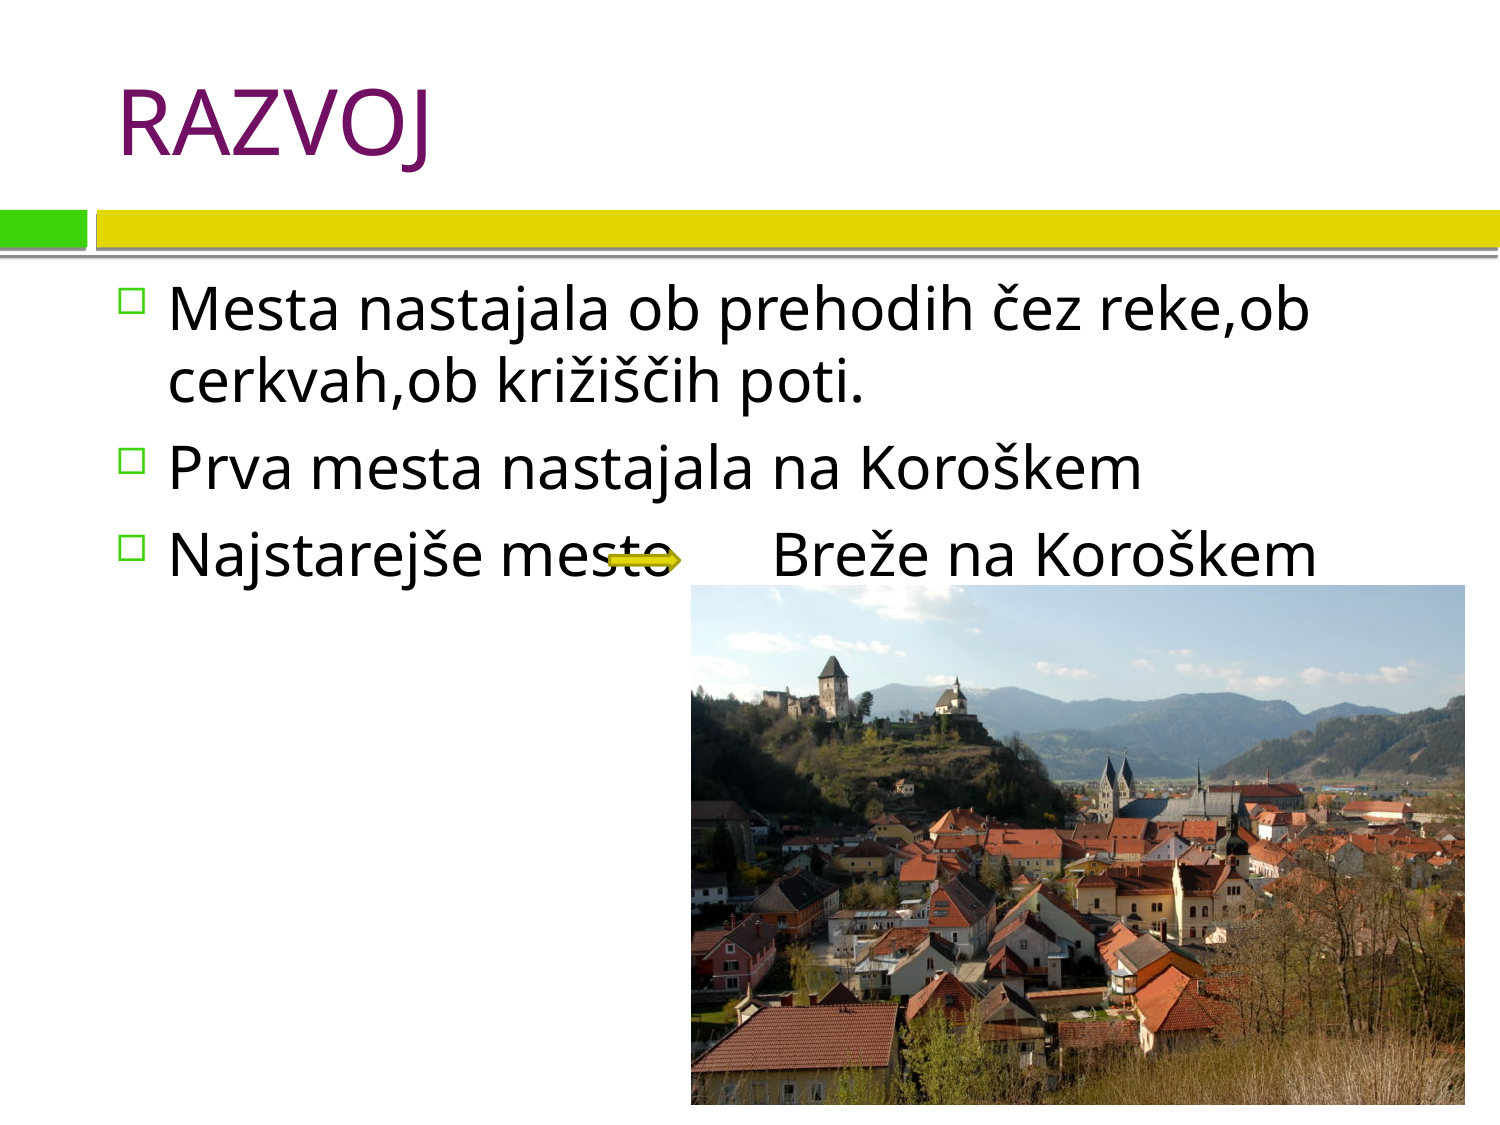

# RAZVOJ
Mesta nastajala ob prehodih čez reke,ob cerkvah,ob križiščih poti.
Prva mesta nastajala na Koroškem
Najstarejše mesto Breže na Koroškem